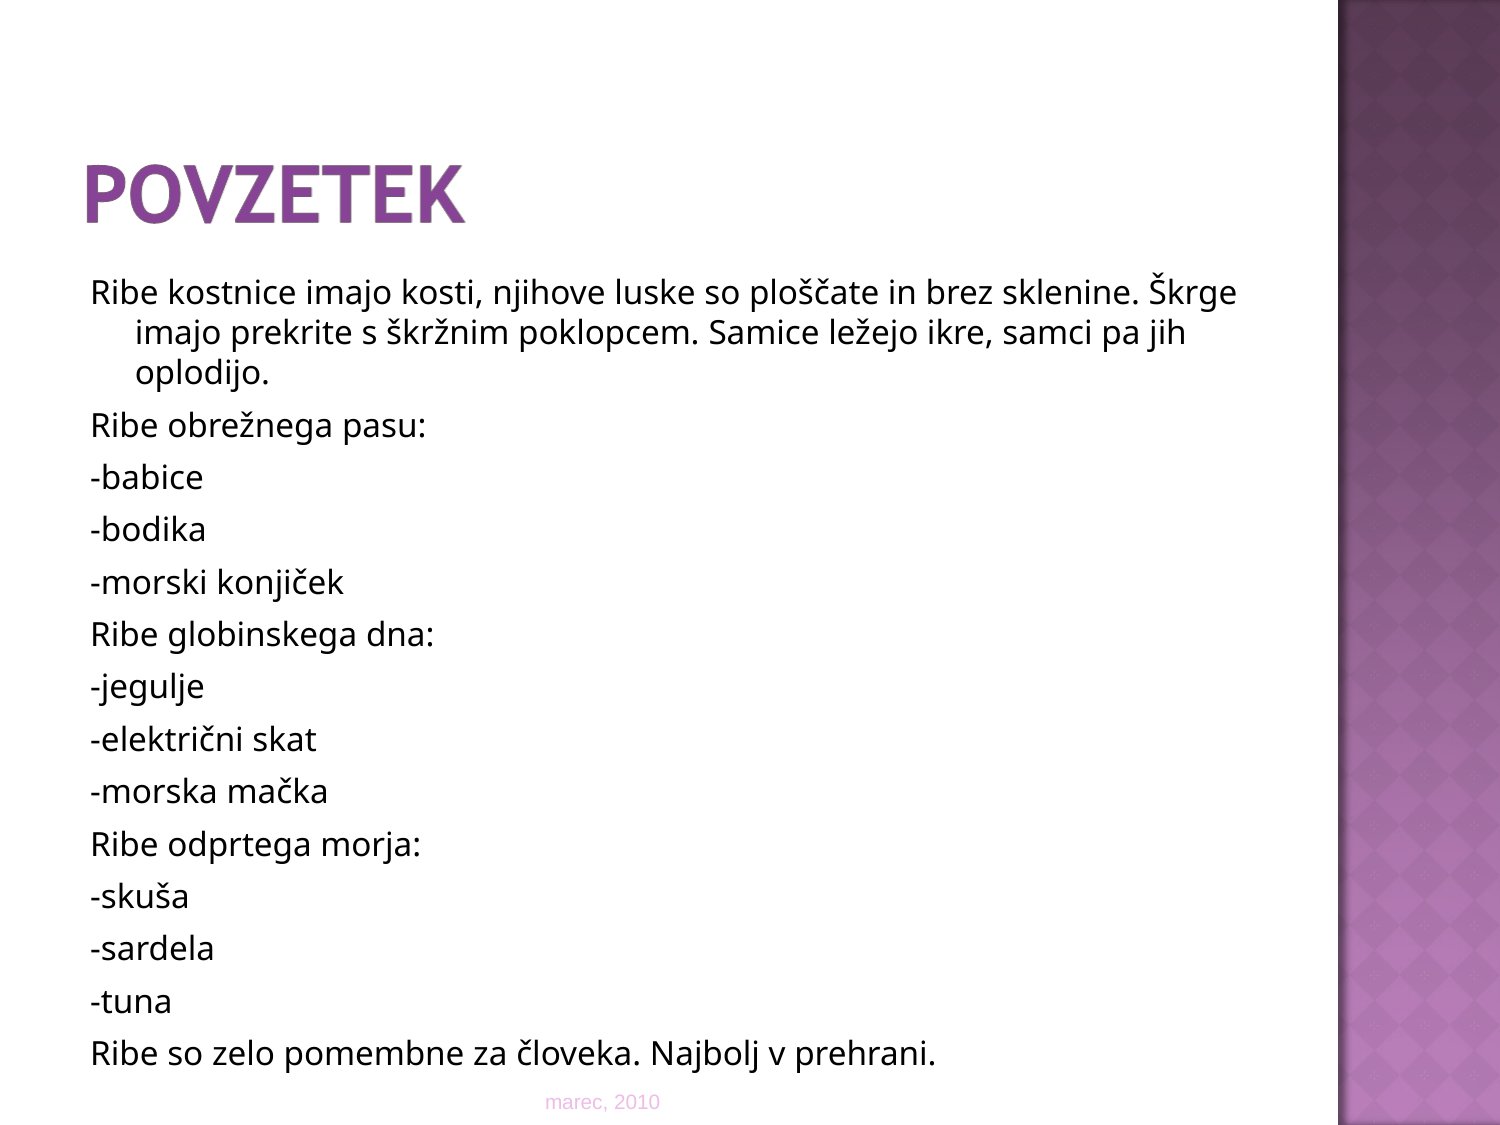

Ribe kostnice imajo kosti, njihove luske so ploščate in brez sklenine. Škrge imajo prekrite s škržnim poklopcem. Samice ležejo ikre, samci pa jih oplodijo.
Ribe obrežnega pasu:
-babice
-bodika
-morski konjiček
Ribe globinskega dna:
-jegulje
-električni skat
-morska mačka
Ribe odprtega morja:
-skuša
-sardela
-tuna
Ribe so zelo pomembne za človeka. Najbolj v prehrani.
marec, 2010